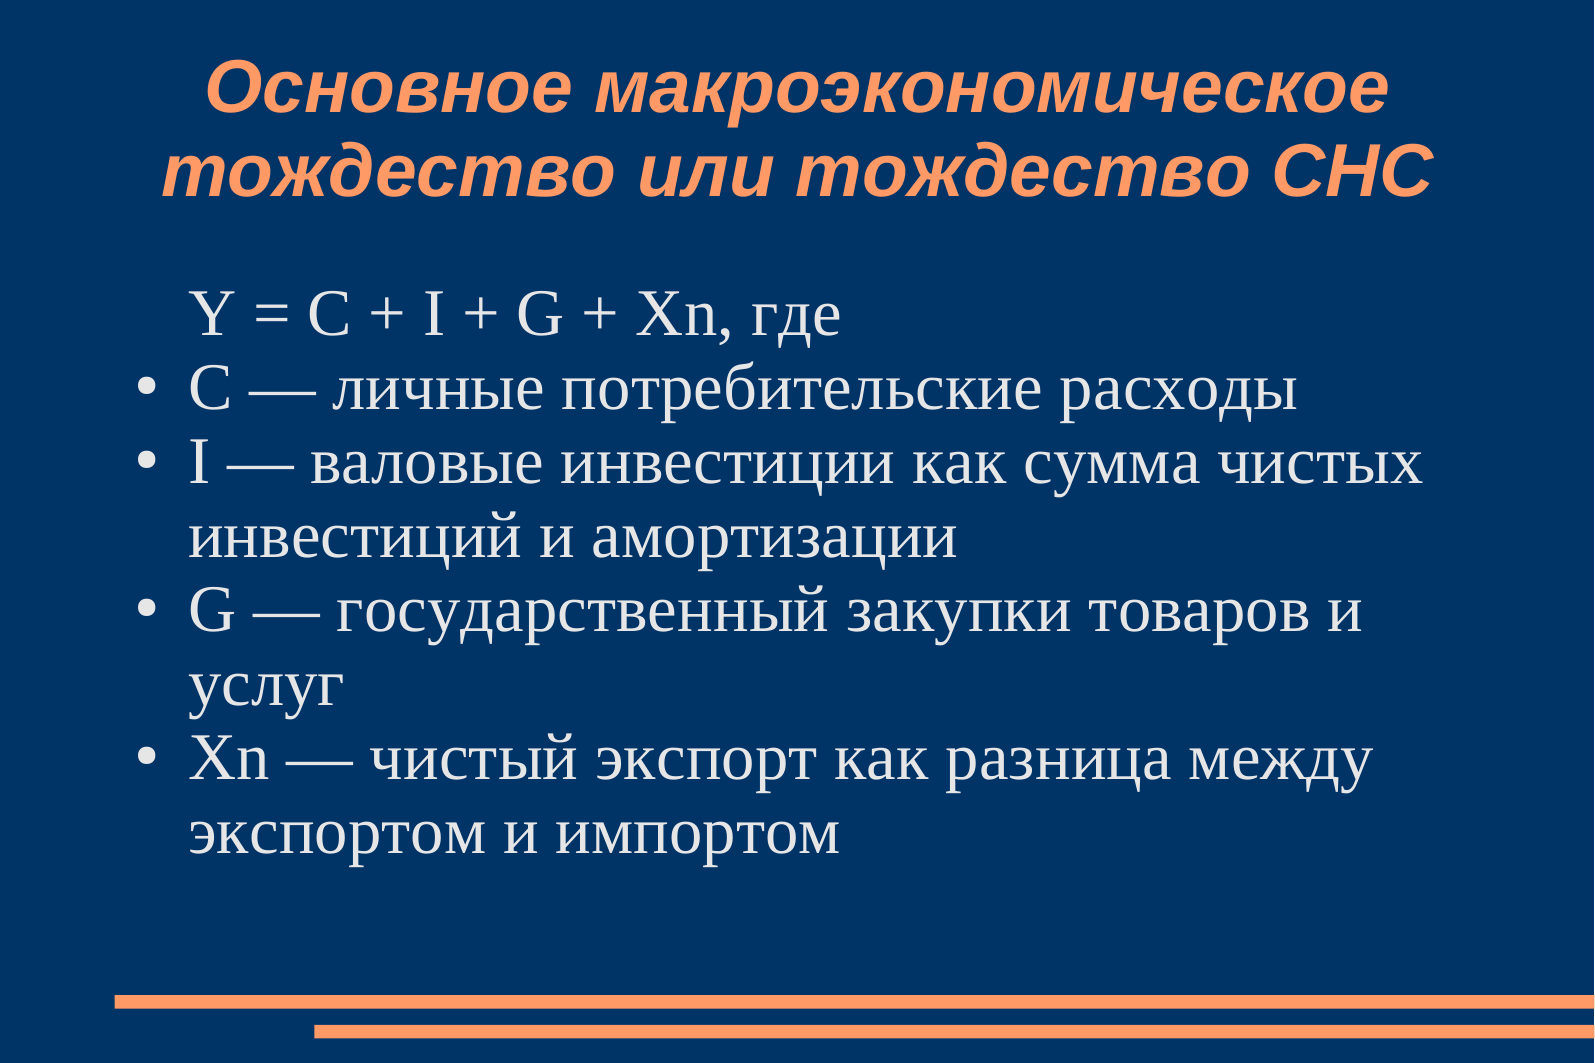

# Основное макроэкономическое тождество или тождество СНС
Y = C + I + G + Xn, где
С — личные потребительские расходы
I — валовые инвестиции как сумма чистых инвестиций и амортизации
G — государственный закупки товаров и услуг
Xn — чистый экспорт как разница между экспортом и импортом